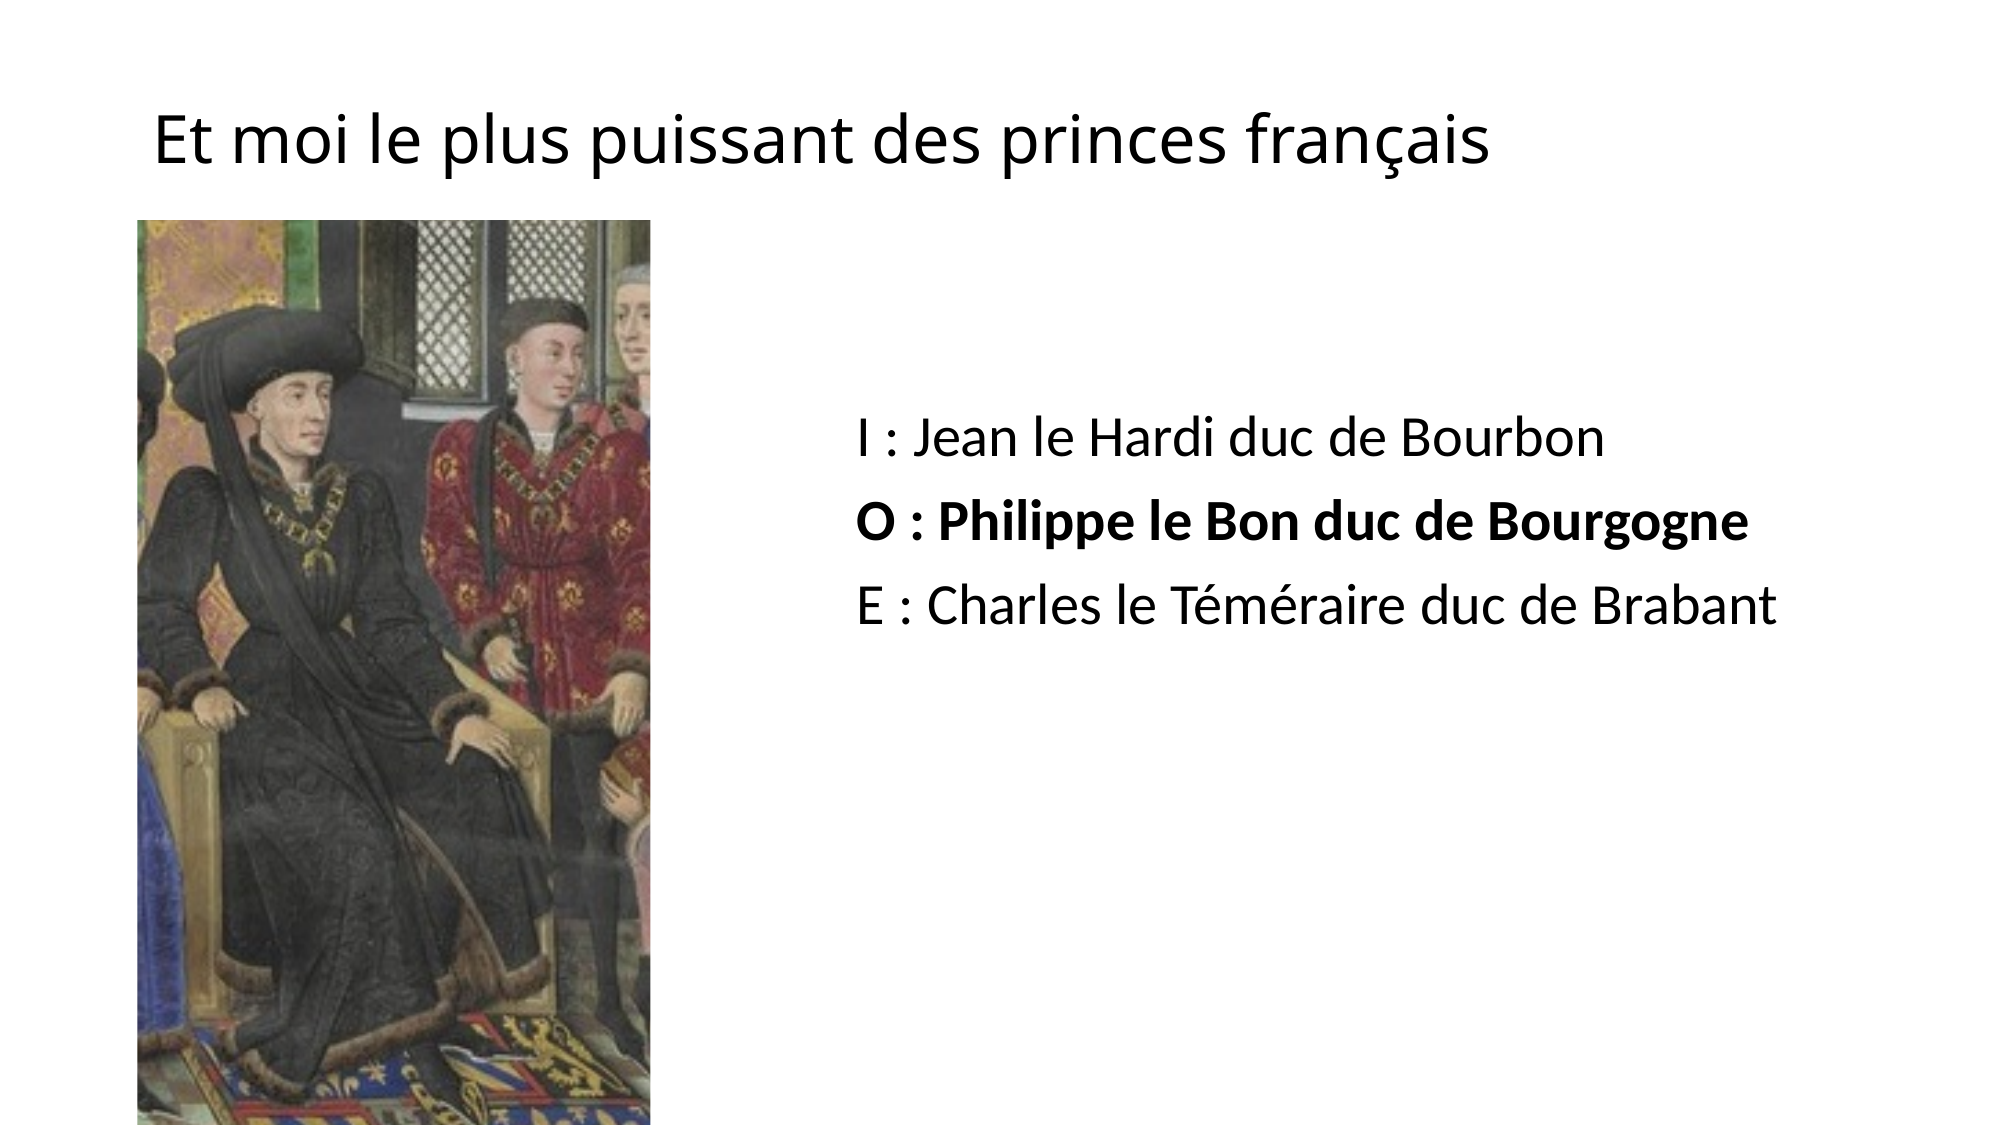

# Et moi le plus puissant des princes français
I : Jean le Hardi duc de Bourbon
O : Philippe le Bon duc de Bourgogne
E : Charles le Téméraire duc de Brabant